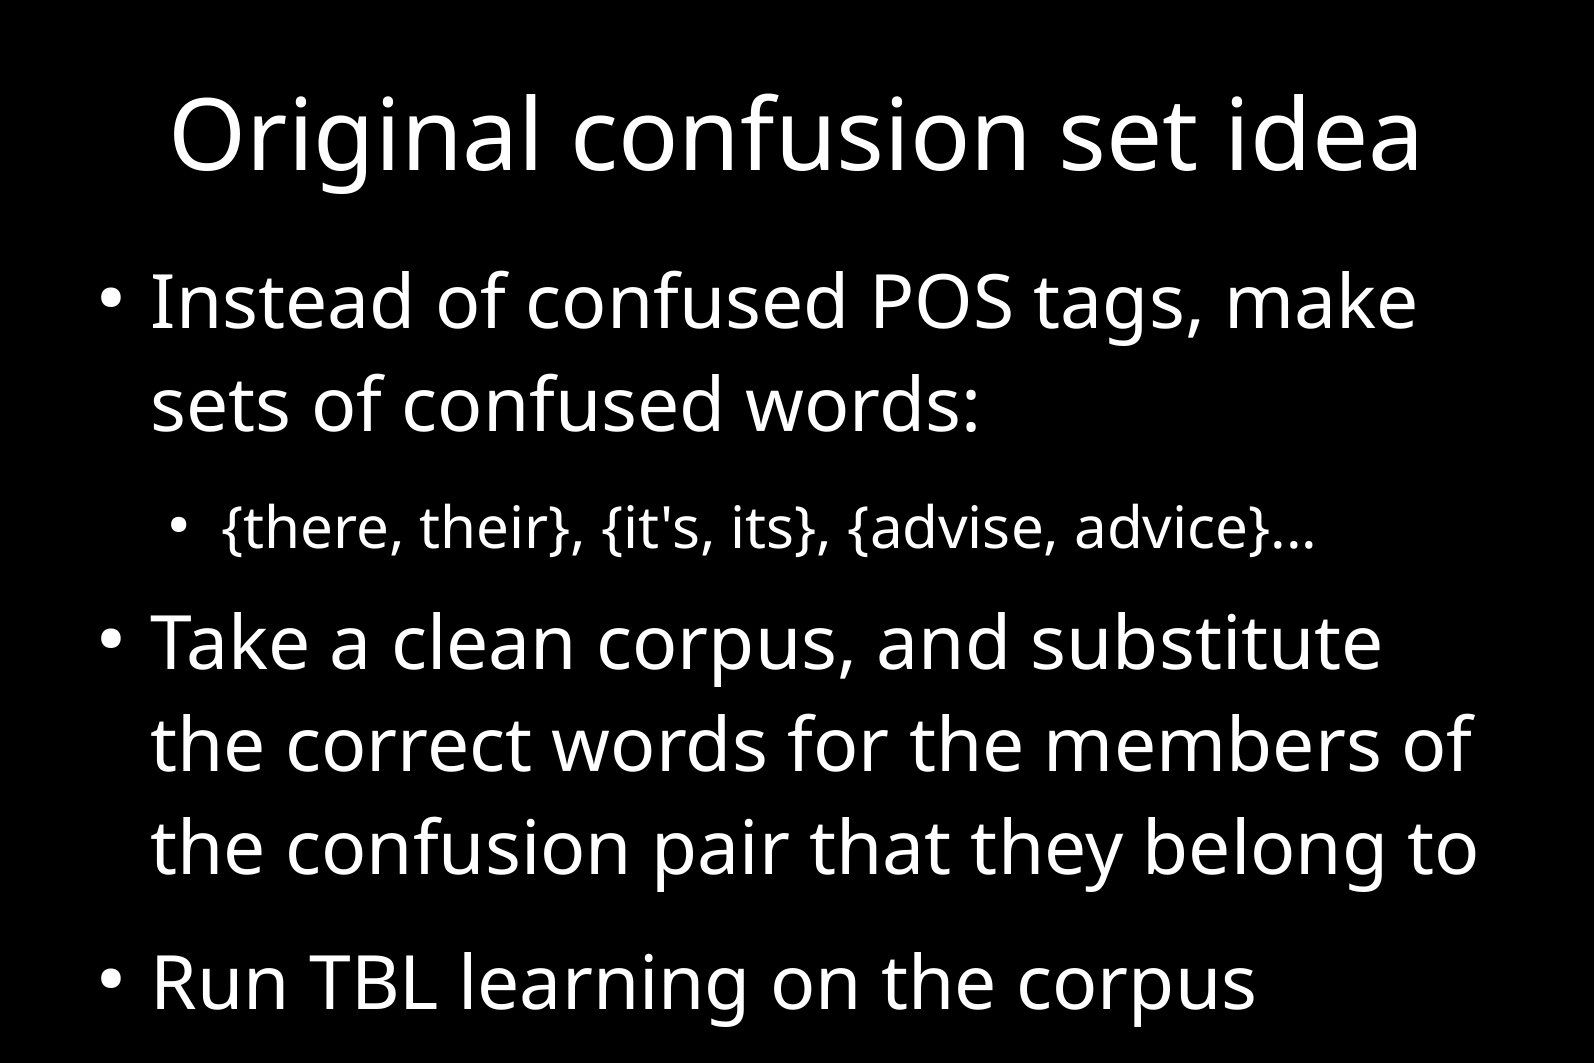

# Original confusion set idea
Instead of confused POS tags, make sets of confused words:
{there, their}, {it's, its}, {advise, advice}...
Take a clean corpus, and substitute the correct words for the members of the confusion pair that they belong to
Run TBL learning on the corpus